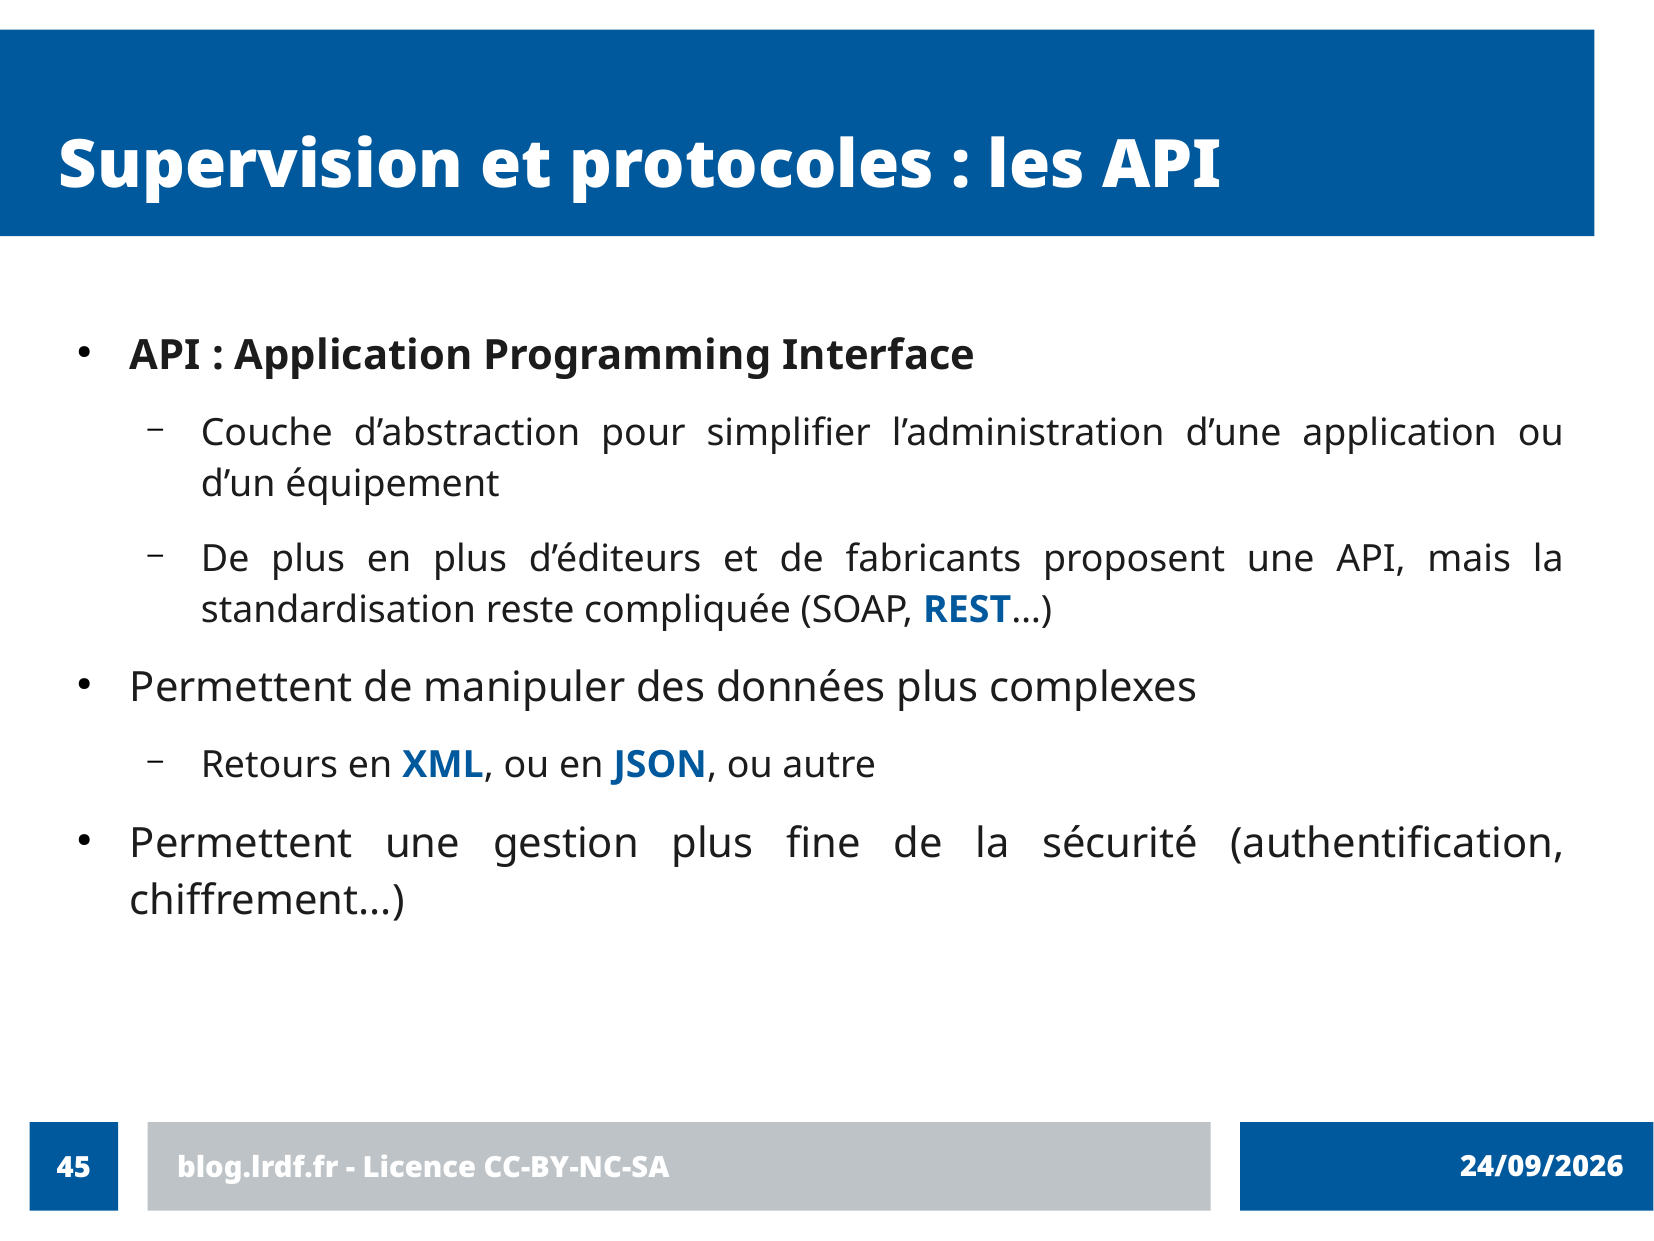

# Supervision et protocoles : les API
API : Application Programming Interface
Couche d’abstraction pour simplifier l’administration d’une application ou d’un équipement
De plus en plus d’éditeurs et de fabricants proposent une API, mais la standardisation reste compliquée (SOAP, REST…)
Permettent de manipuler des données plus complexes
Retours en XML, ou en JSON, ou autre
Permettent une gestion plus fine de la sécurité (authentification, chiffrement...)
45
blog.lrdf.fr - Licence CC-BY-NC-SA